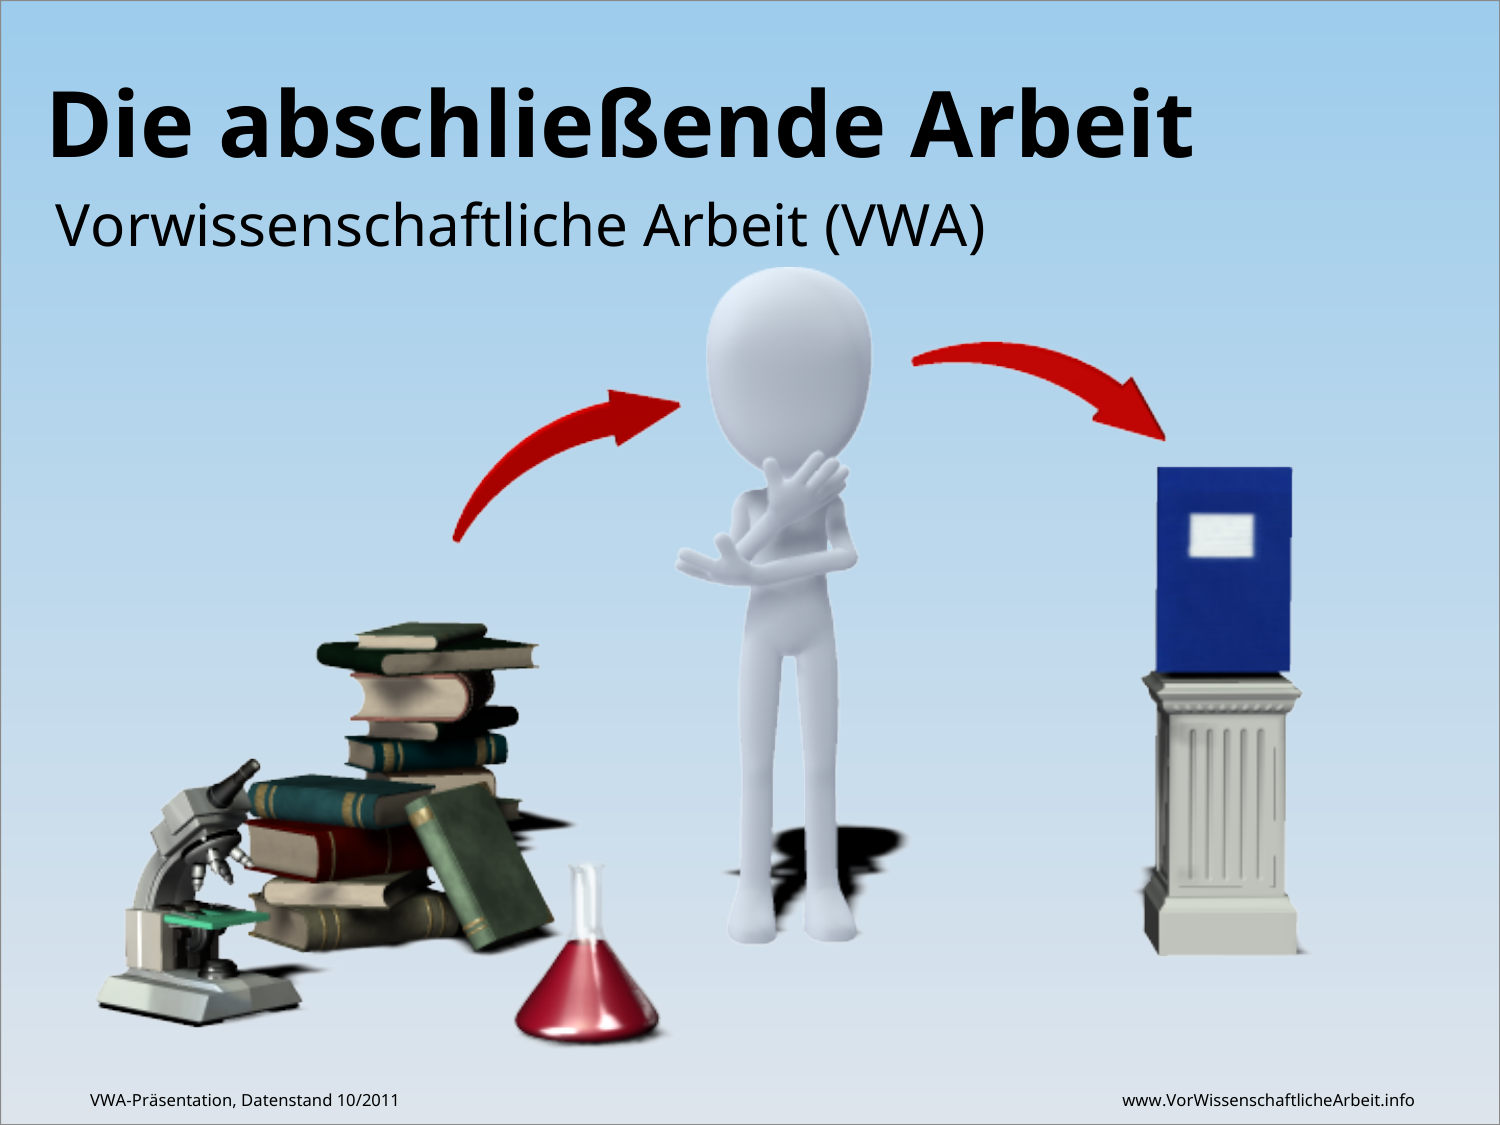

# Die abschließende Arbeit
Vorwissenschaftliche Arbeit (VWA)